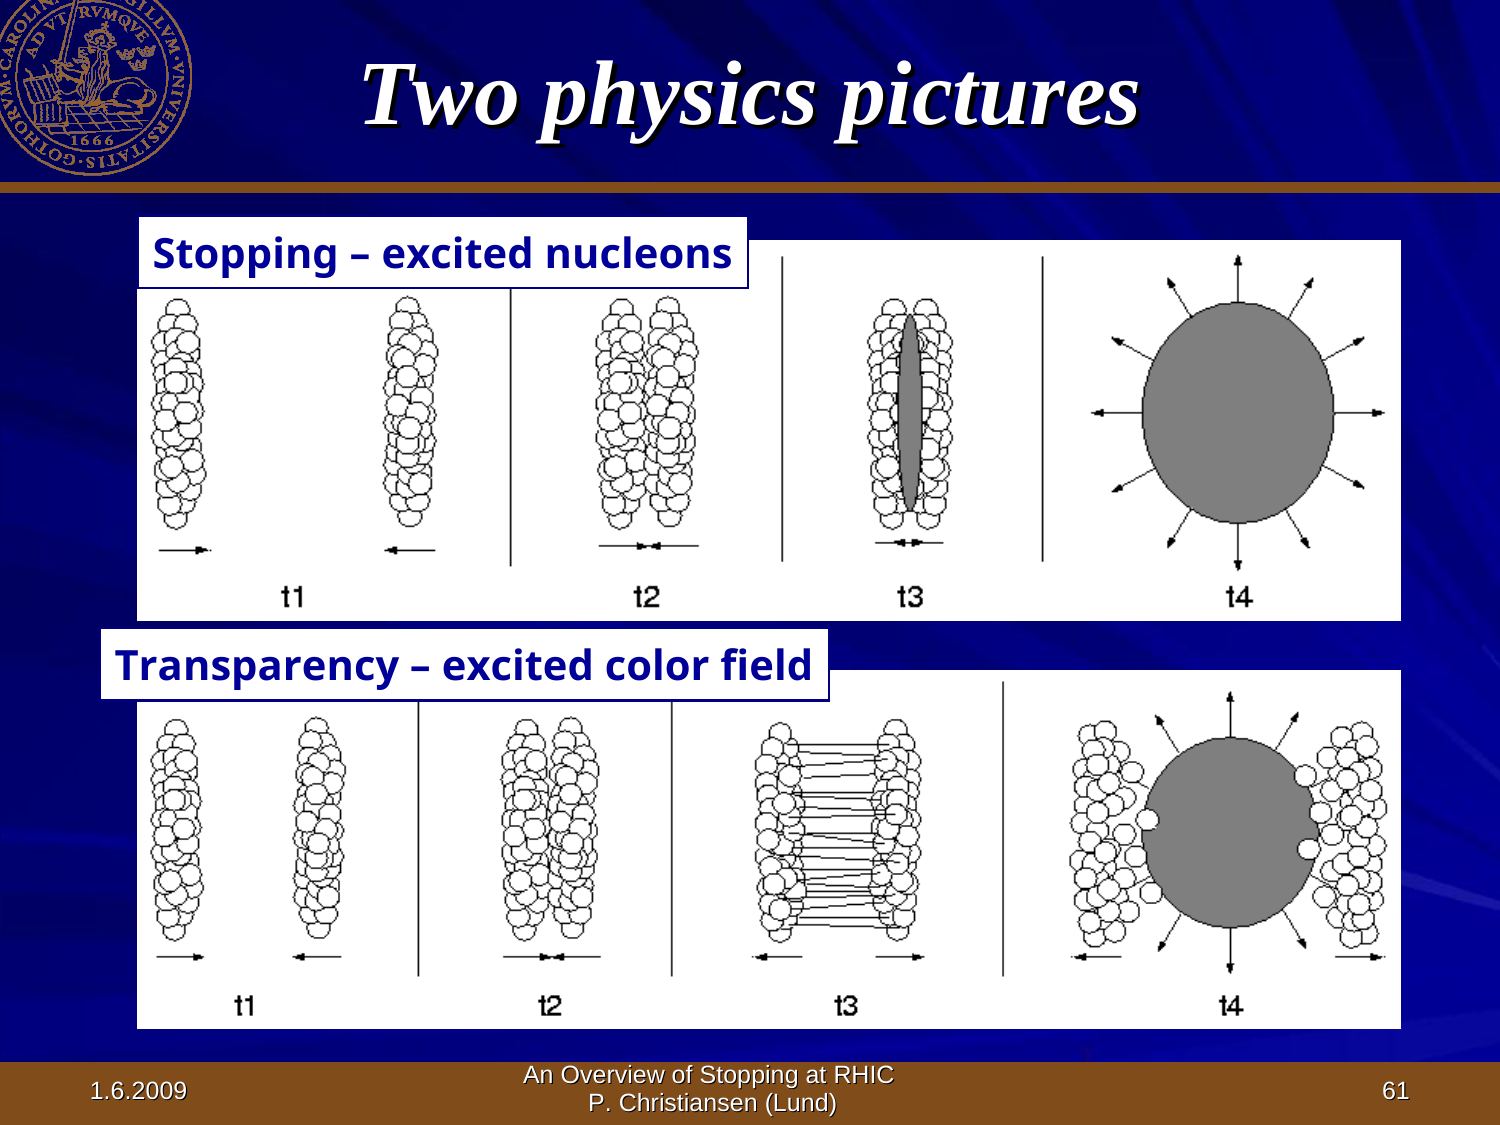

# Two physics pictures
Stopping – excited nucleons
Transparency – excited color field
61